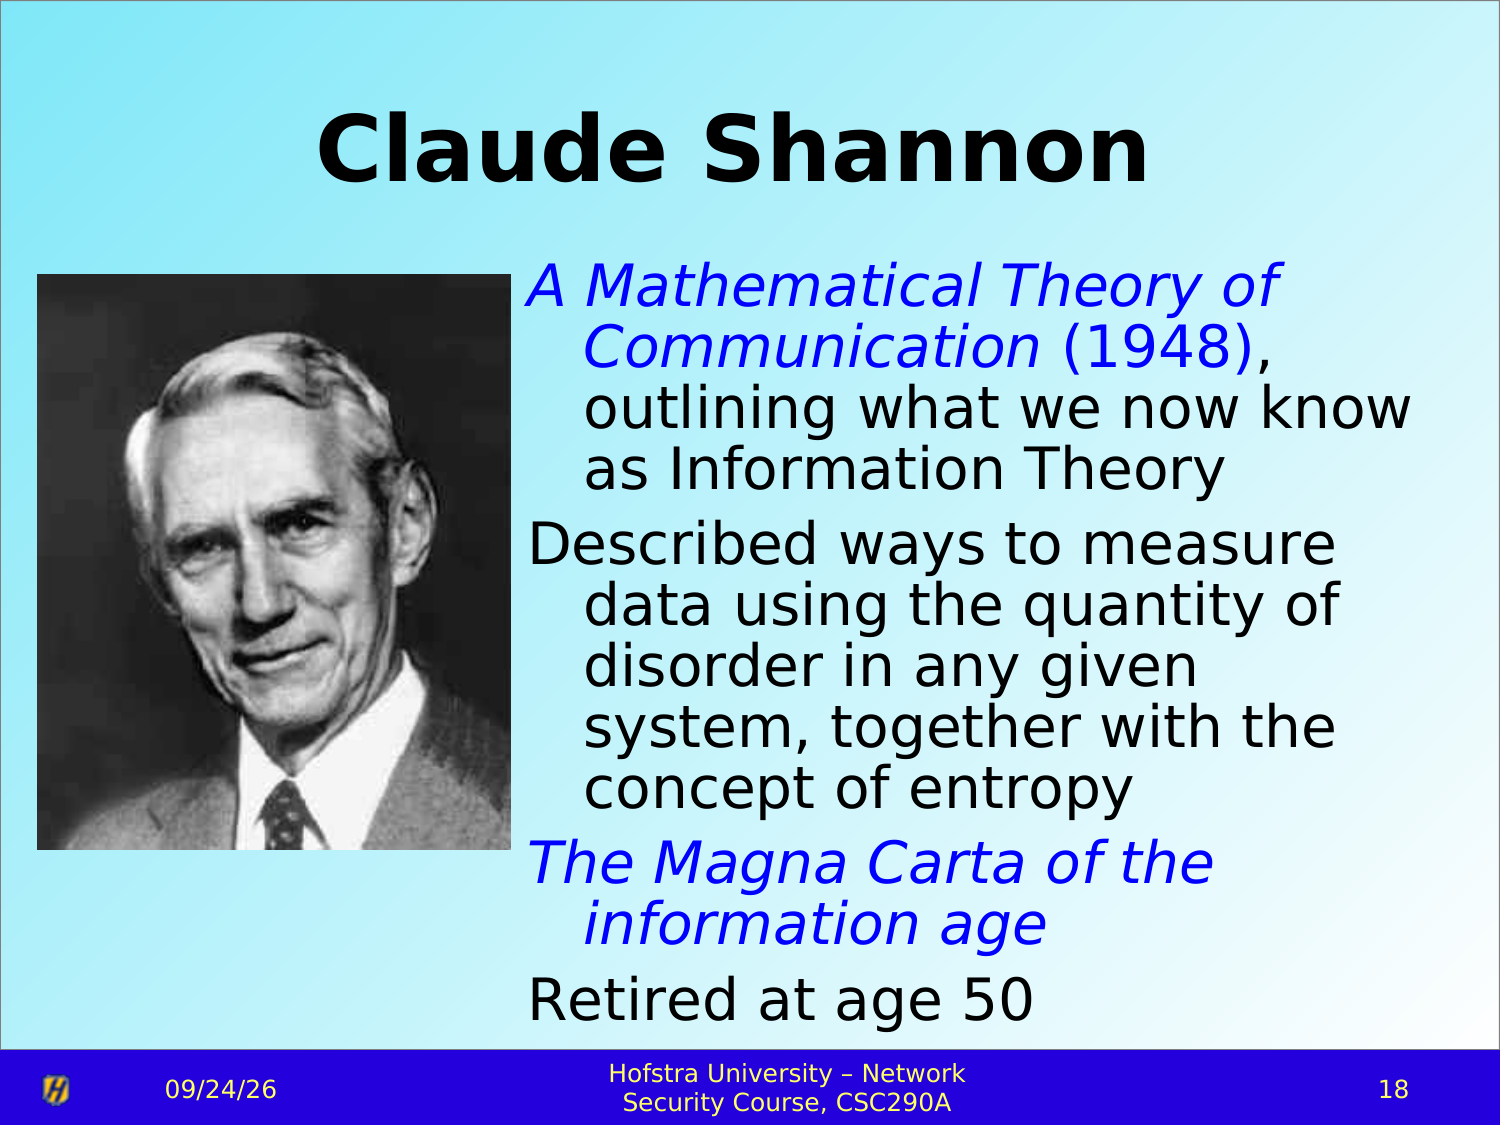

# Claude Shannon
A Mathematical Theory of Communication (1948), outlining what we now know as Information Theory
Described ways to measure data using the quantity of disorder in any given system, together with the concept of entropy
The Magna Carta of the information age
Retired at age 50
18